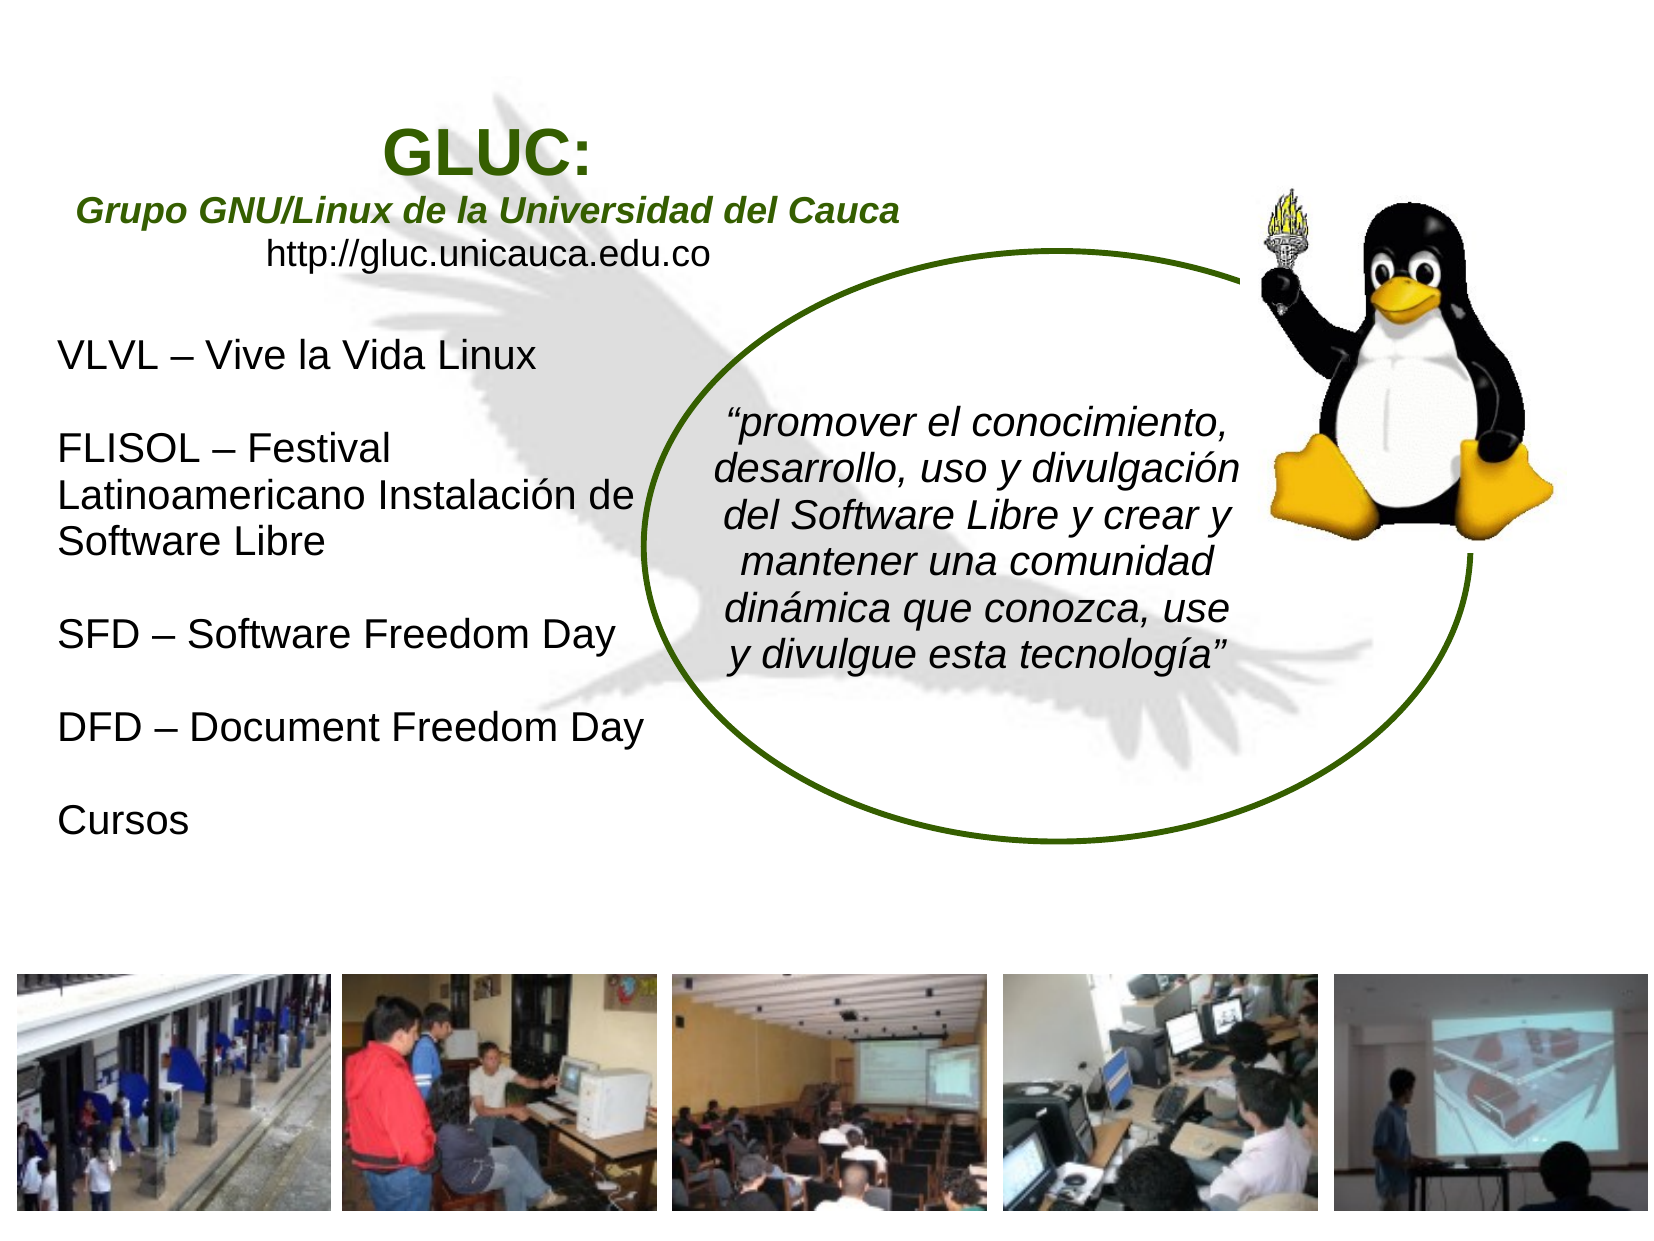

GLUC:
Grupo GNU/Linux de la Universidad del Cauca
http://gluc.unicauca.edu.co
VLVL – Vive la Vida Linux
FLISOL – Festival Latinoamericano Instalación de Software Libre
SFD – Software Freedom Day
DFD – Document Freedom Day
Cursos
“promover el conocimiento, desarrollo, uso y divulgación del Software Libre y crear y mantener una comunidad dinámica que conozca, use y divulgue esta tecnología”